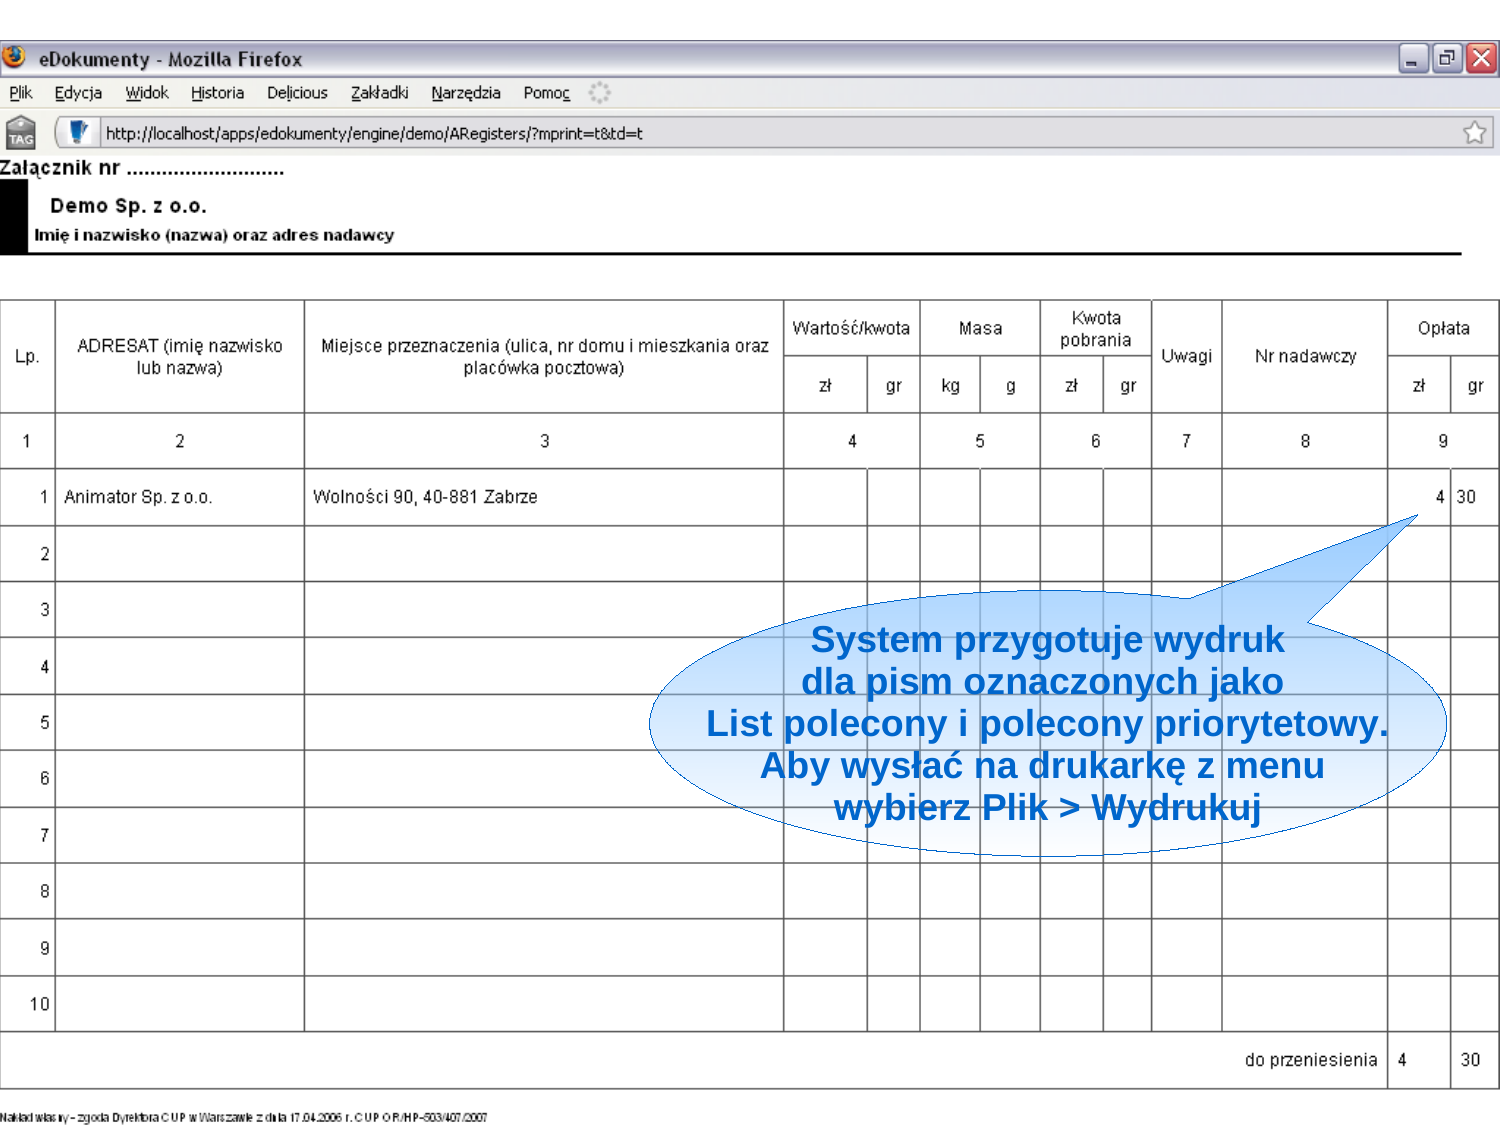

System przygotuje wydruk
dla pism oznaczonych jako
List polecony i polecony priorytetowy.
Aby wysłać na drukarkę z menu
wybierz Plik > Wydrukuj